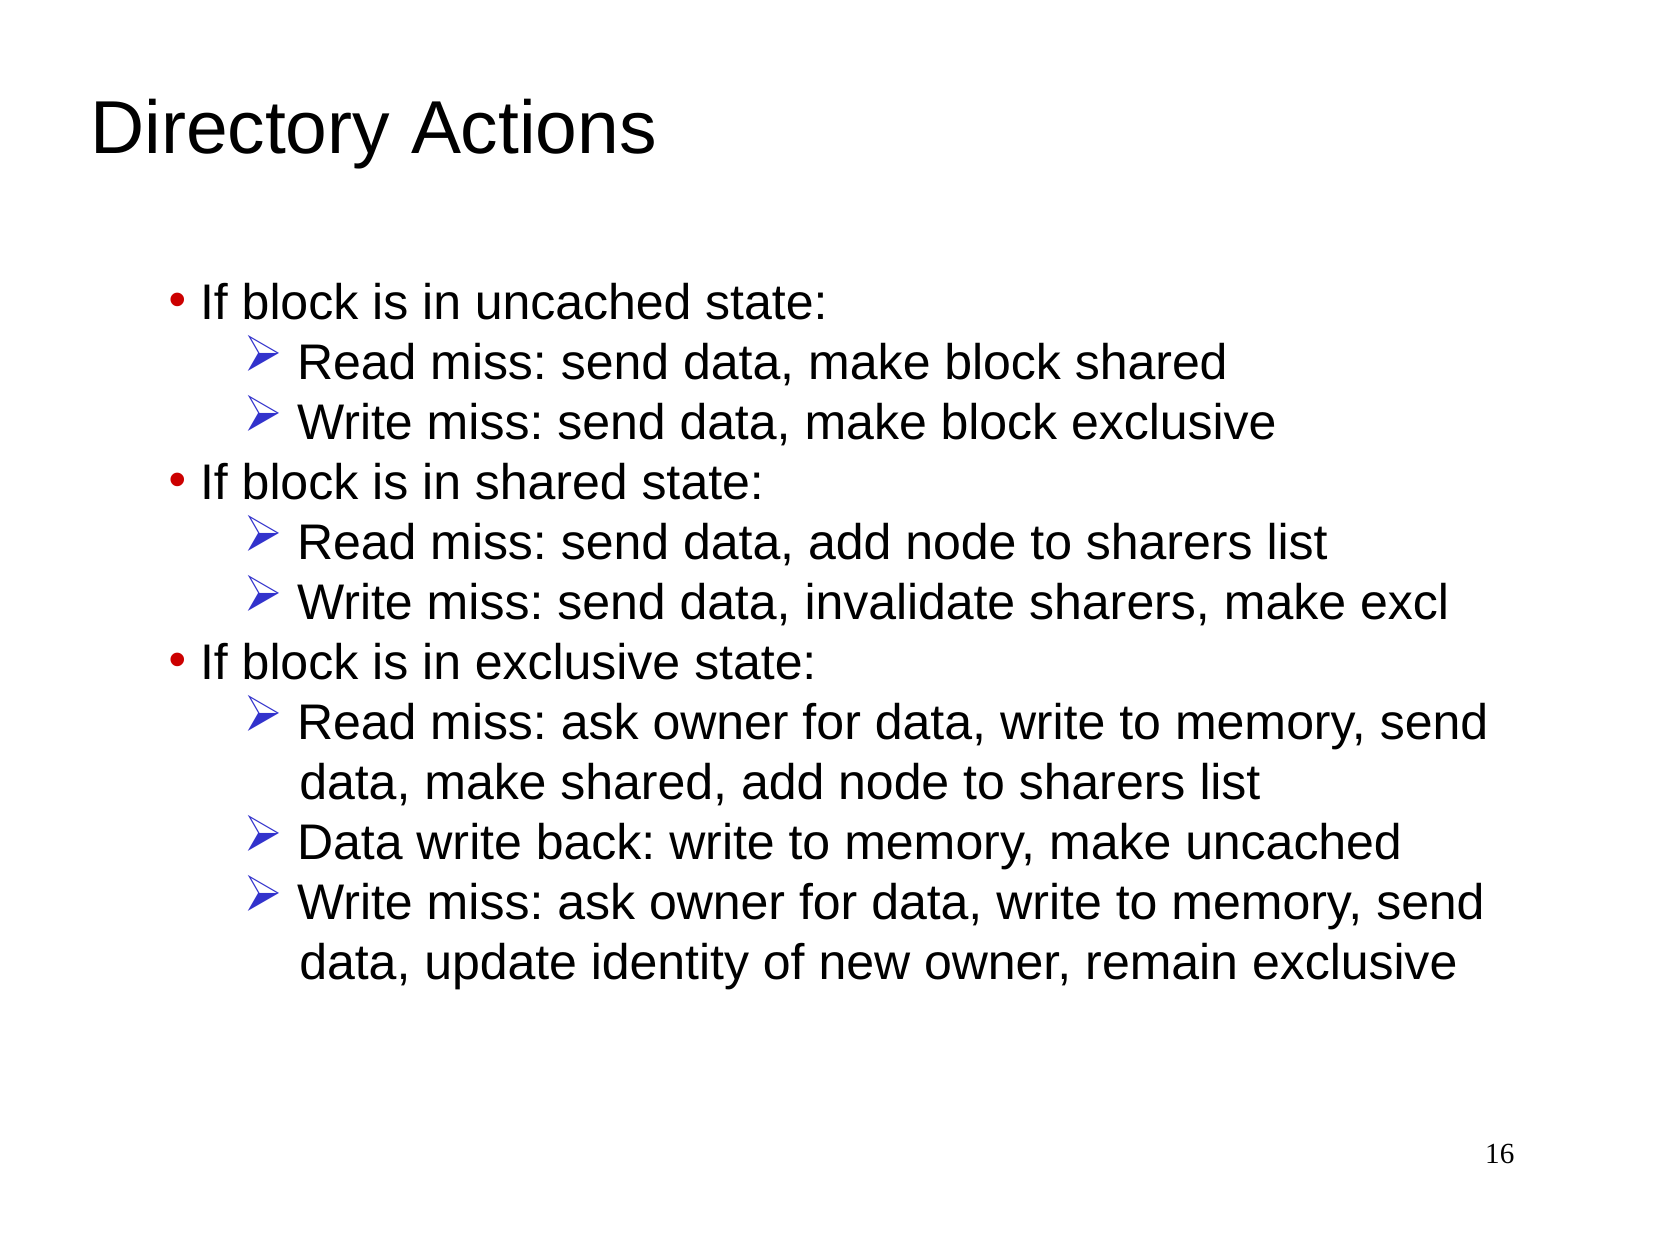

Directory Actions
 If block is in uncached state:
 Read miss: send data, make block shared
 Write miss: send data, make block exclusive
 If block is in shared state:
 Read miss: send data, add node to sharers list
 Write miss: send data, invalidate sharers, make excl
 If block is in exclusive state:
 Read miss: ask owner for data, write to memory, send
 data, make shared, add node to sharers list
 Data write back: write to memory, make uncached
 Write miss: ask owner for data, write to memory, send
 data, update identity of new owner, remain exclusive